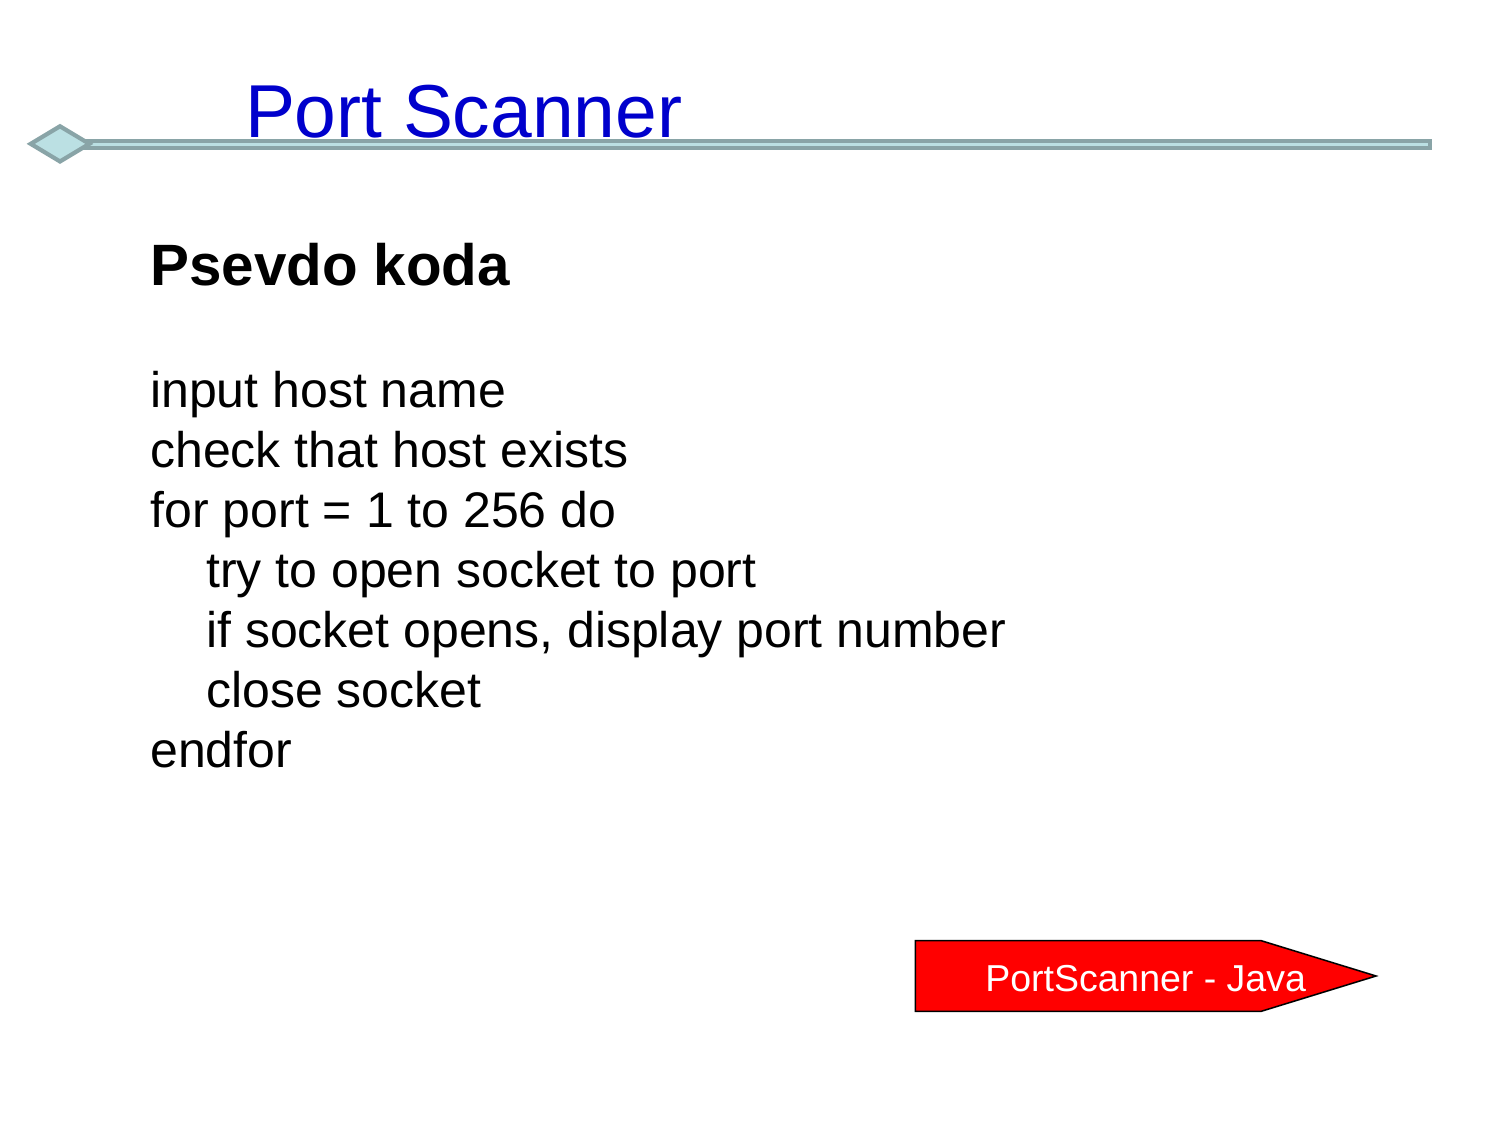

Port Scanner
Psevdo koda
input host name
check that host exists
for port = 1 to 256 do
 try to open socket to port
 if socket opens, display port number
 close socket
endfor
PortScanner - Java